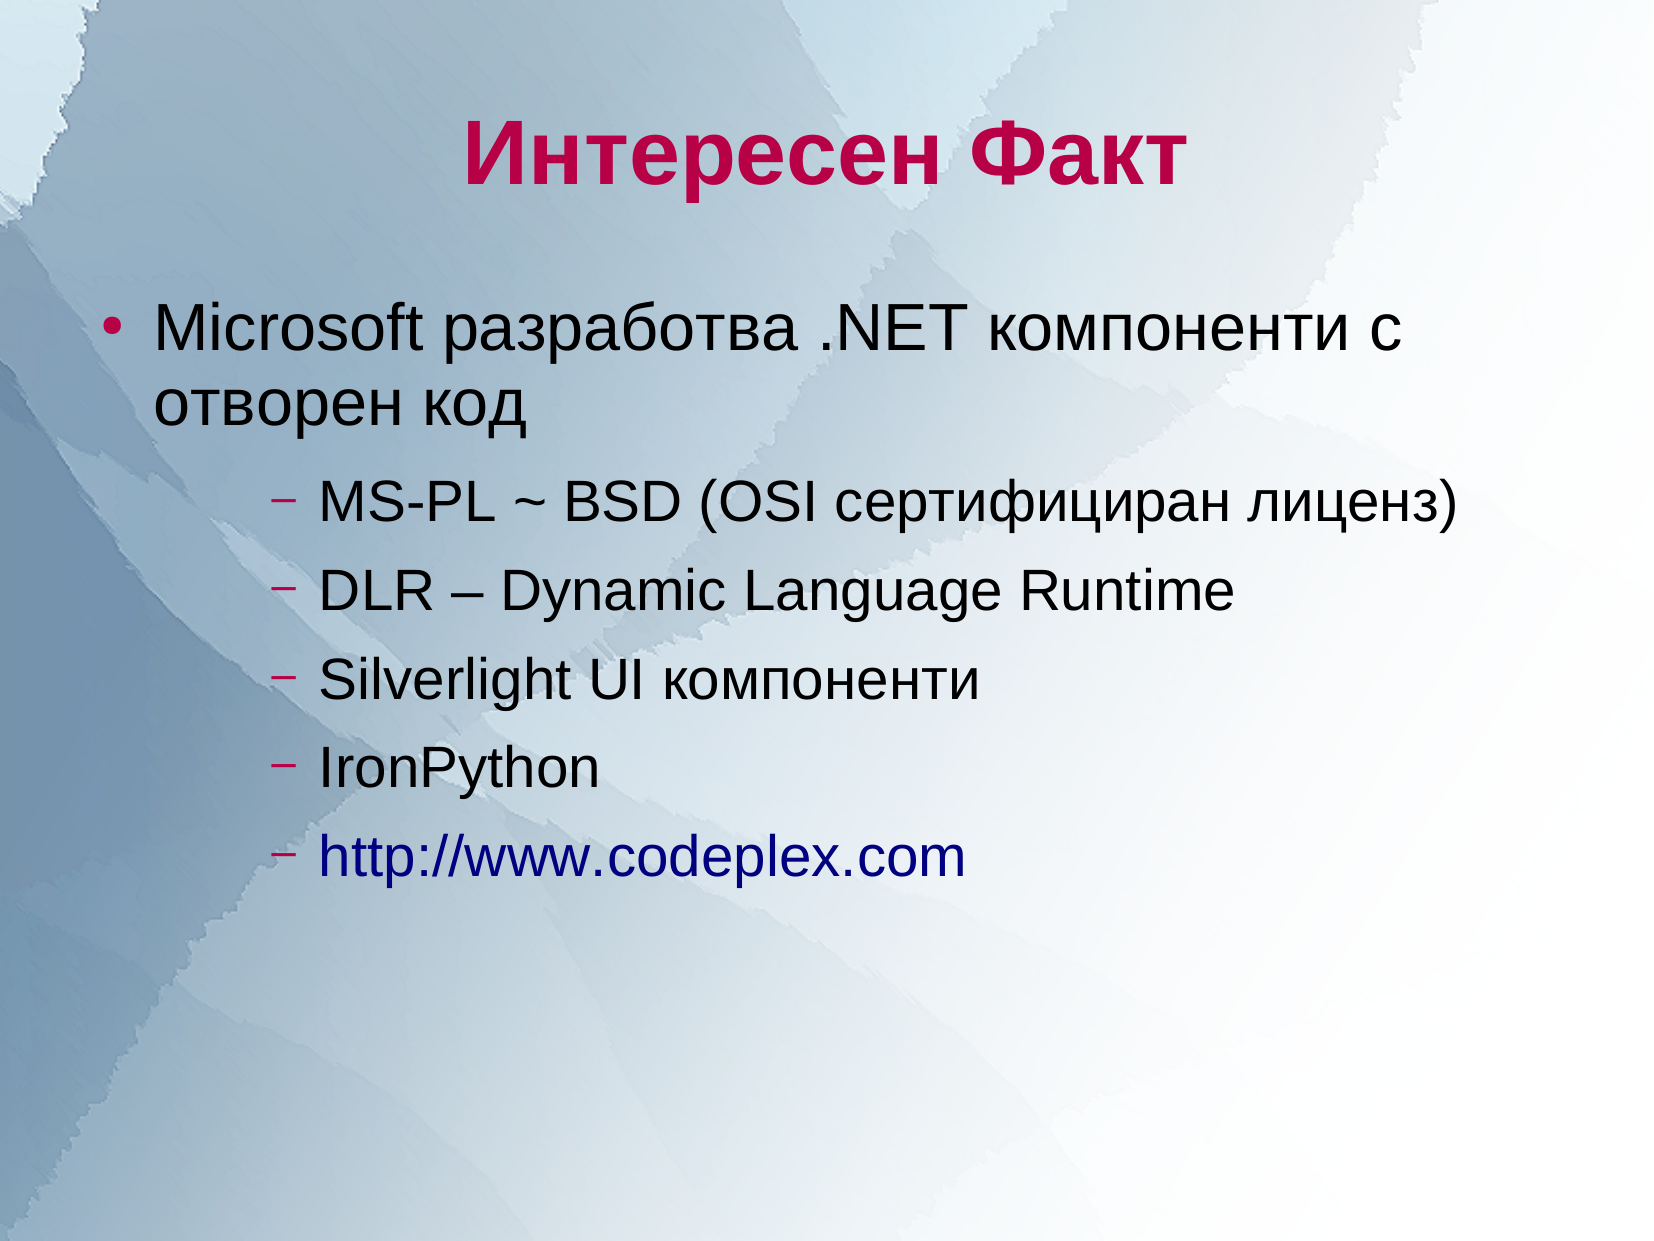

# Интересен Факт
Microsoft разработва .NET компоненти с отворен код
MS-PL ~ BSD (OSI сертифициран лиценз)
DLR – Dynamic Language Runtime
Silverlight UI компоненти
IronPython
http://www.codeplex.com